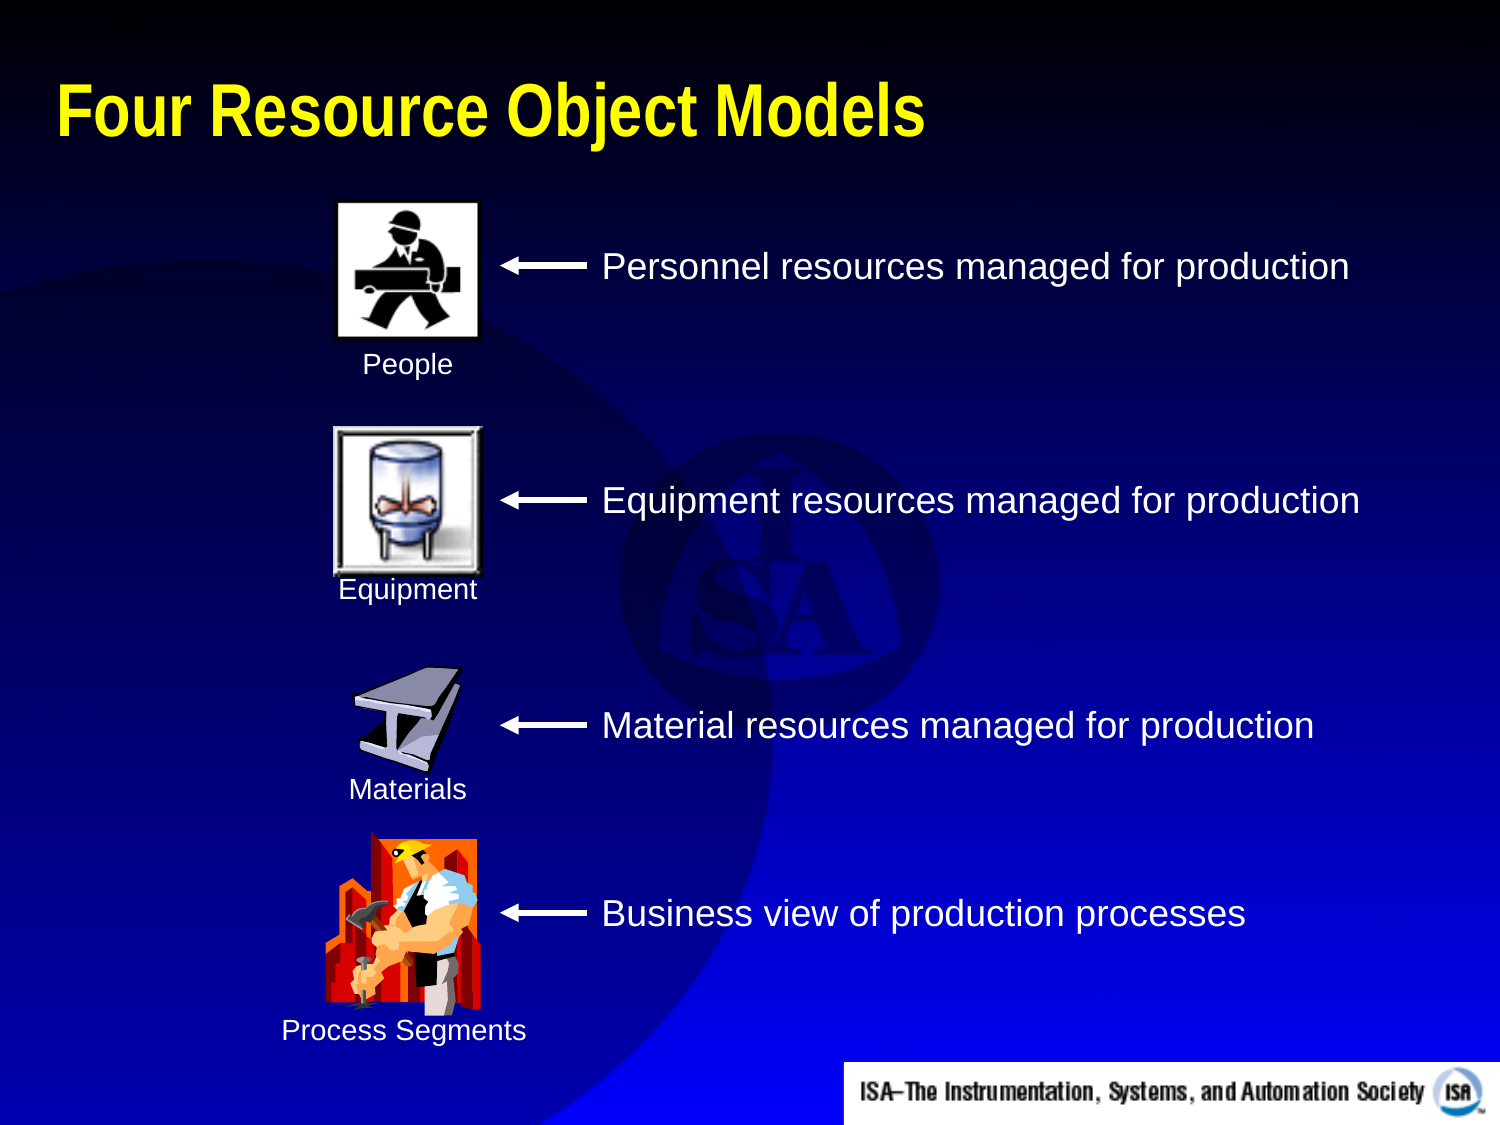

# Four Resource Object Models
People
Equipment
Materials
Personnel resources managed for production
Equipment resources managed for production
Material resources managed for production
Process Segments
Business view of production processes